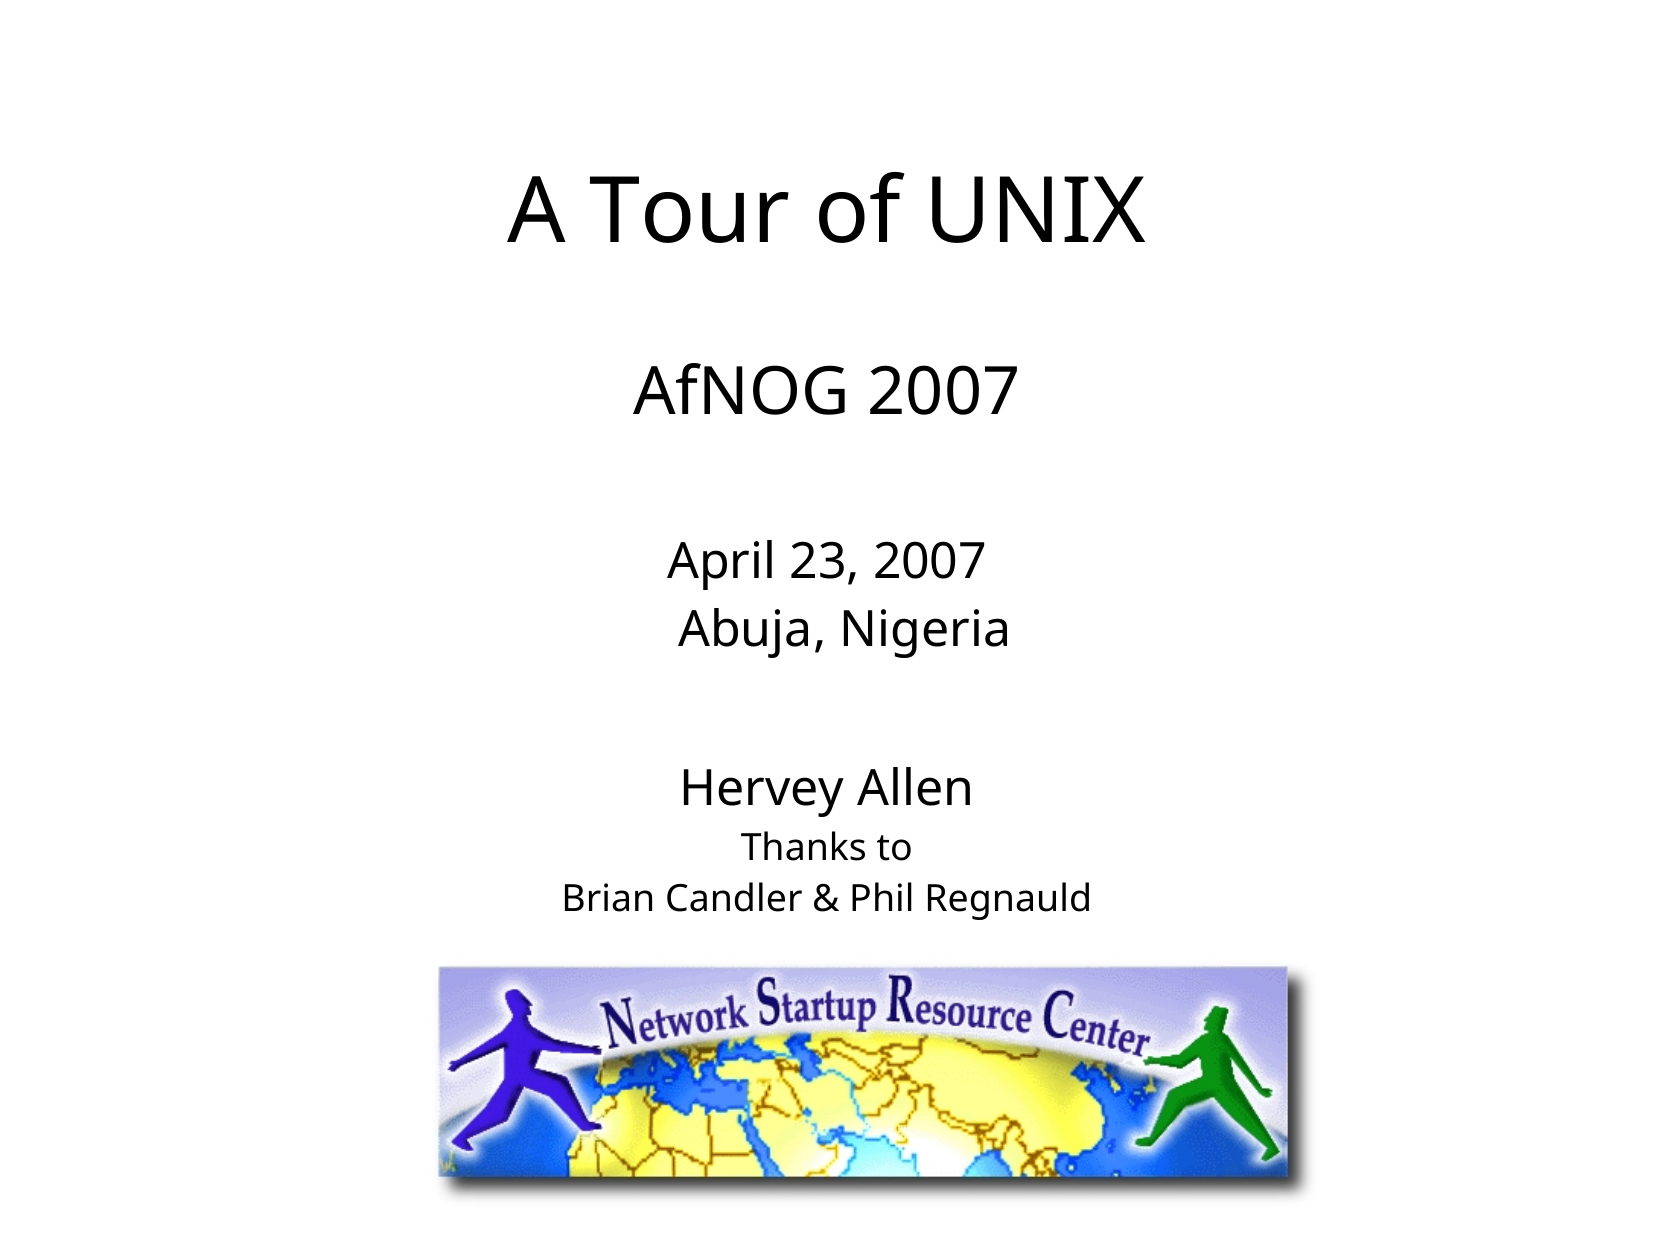

# A Tour of UNIX
AfNOG 2007
April 23, 2007
Abuja, Nigeria
Hervey Allen
Thanks to
Brian Candler & Phil Regnauld